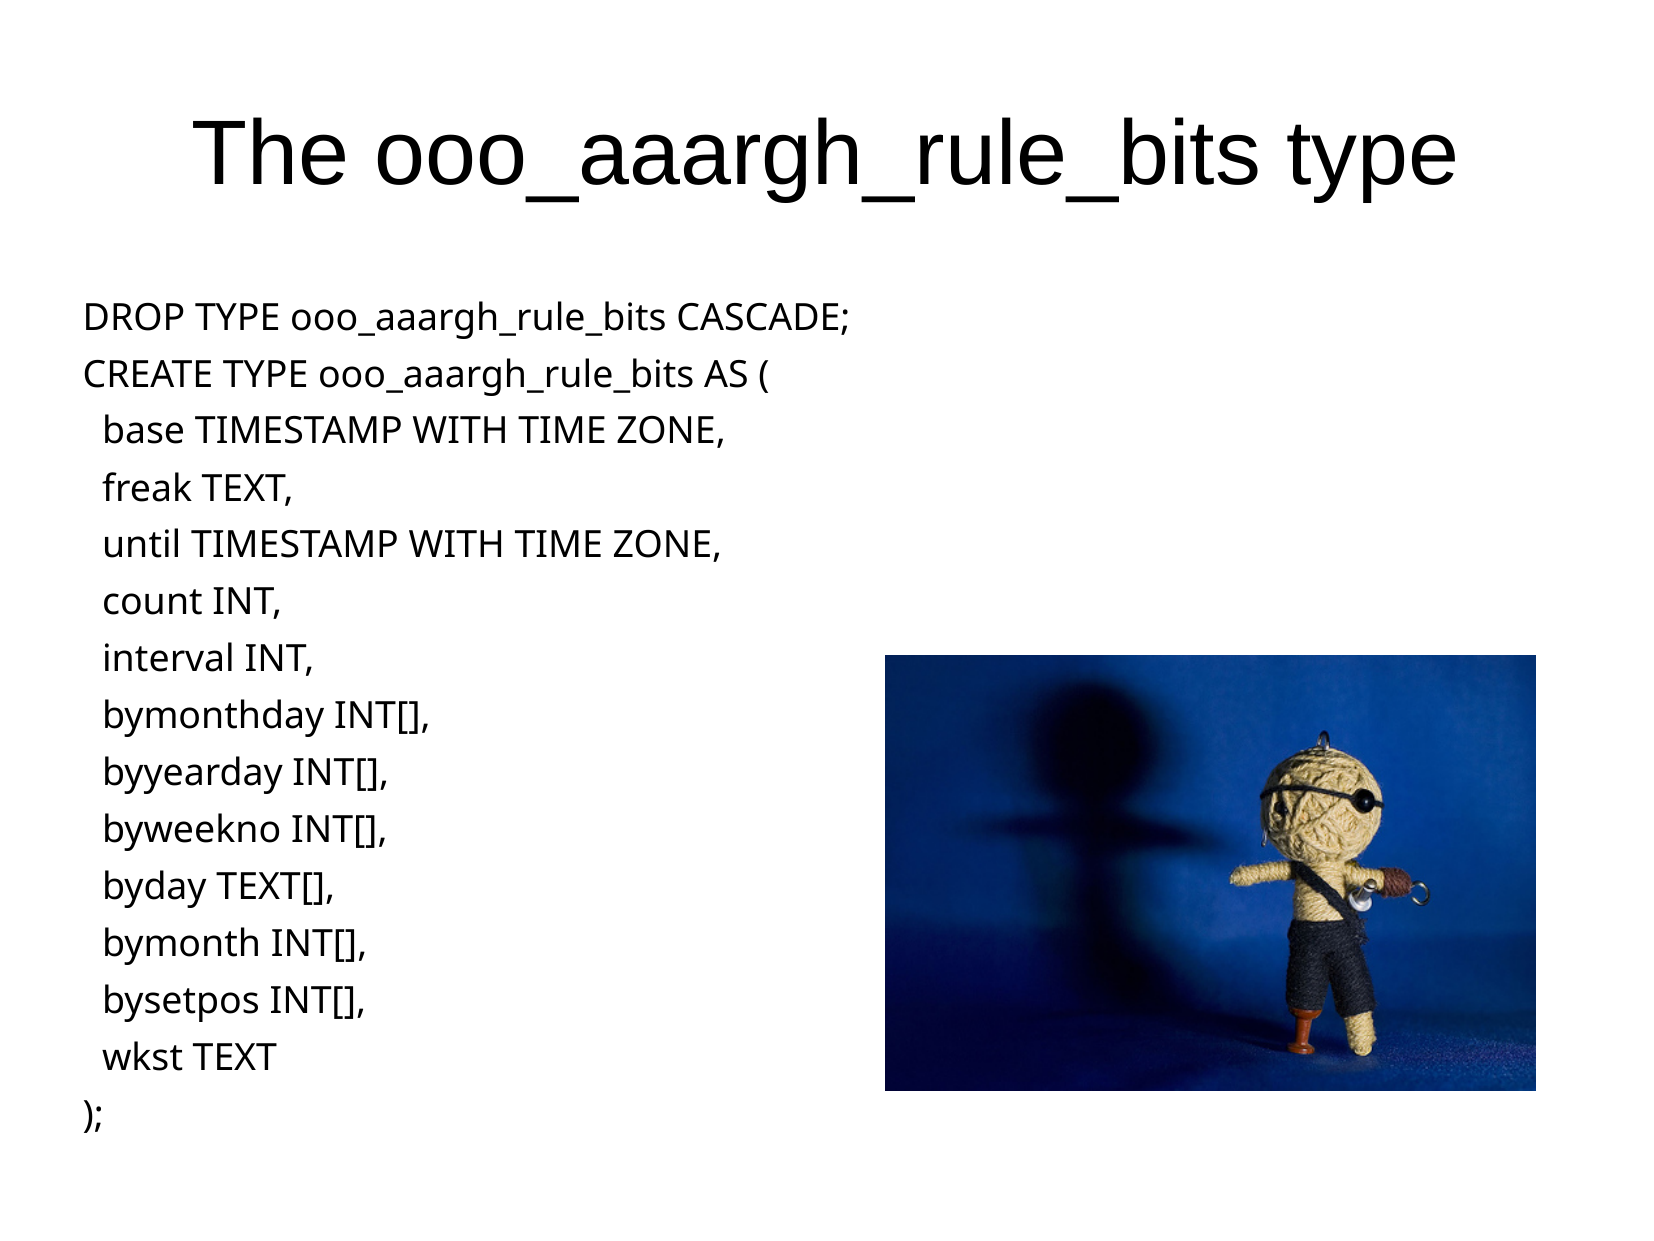

# The ooo_aaargh_rule_bits type
DROP TYPE ooo_aaargh_rule_bits CASCADE;
CREATE TYPE ooo_aaargh_rule_bits AS (
 base TIMESTAMP WITH TIME ZONE,
 freak TEXT,
 until TIMESTAMP WITH TIME ZONE,
 count INT,
 interval INT,
 bymonthday INT[],
 byyearday INT[],
 byweekno INT[],
 byday TEXT[],
 bymonth INT[],
 bysetpos INT[],
 wkst TEXT
);